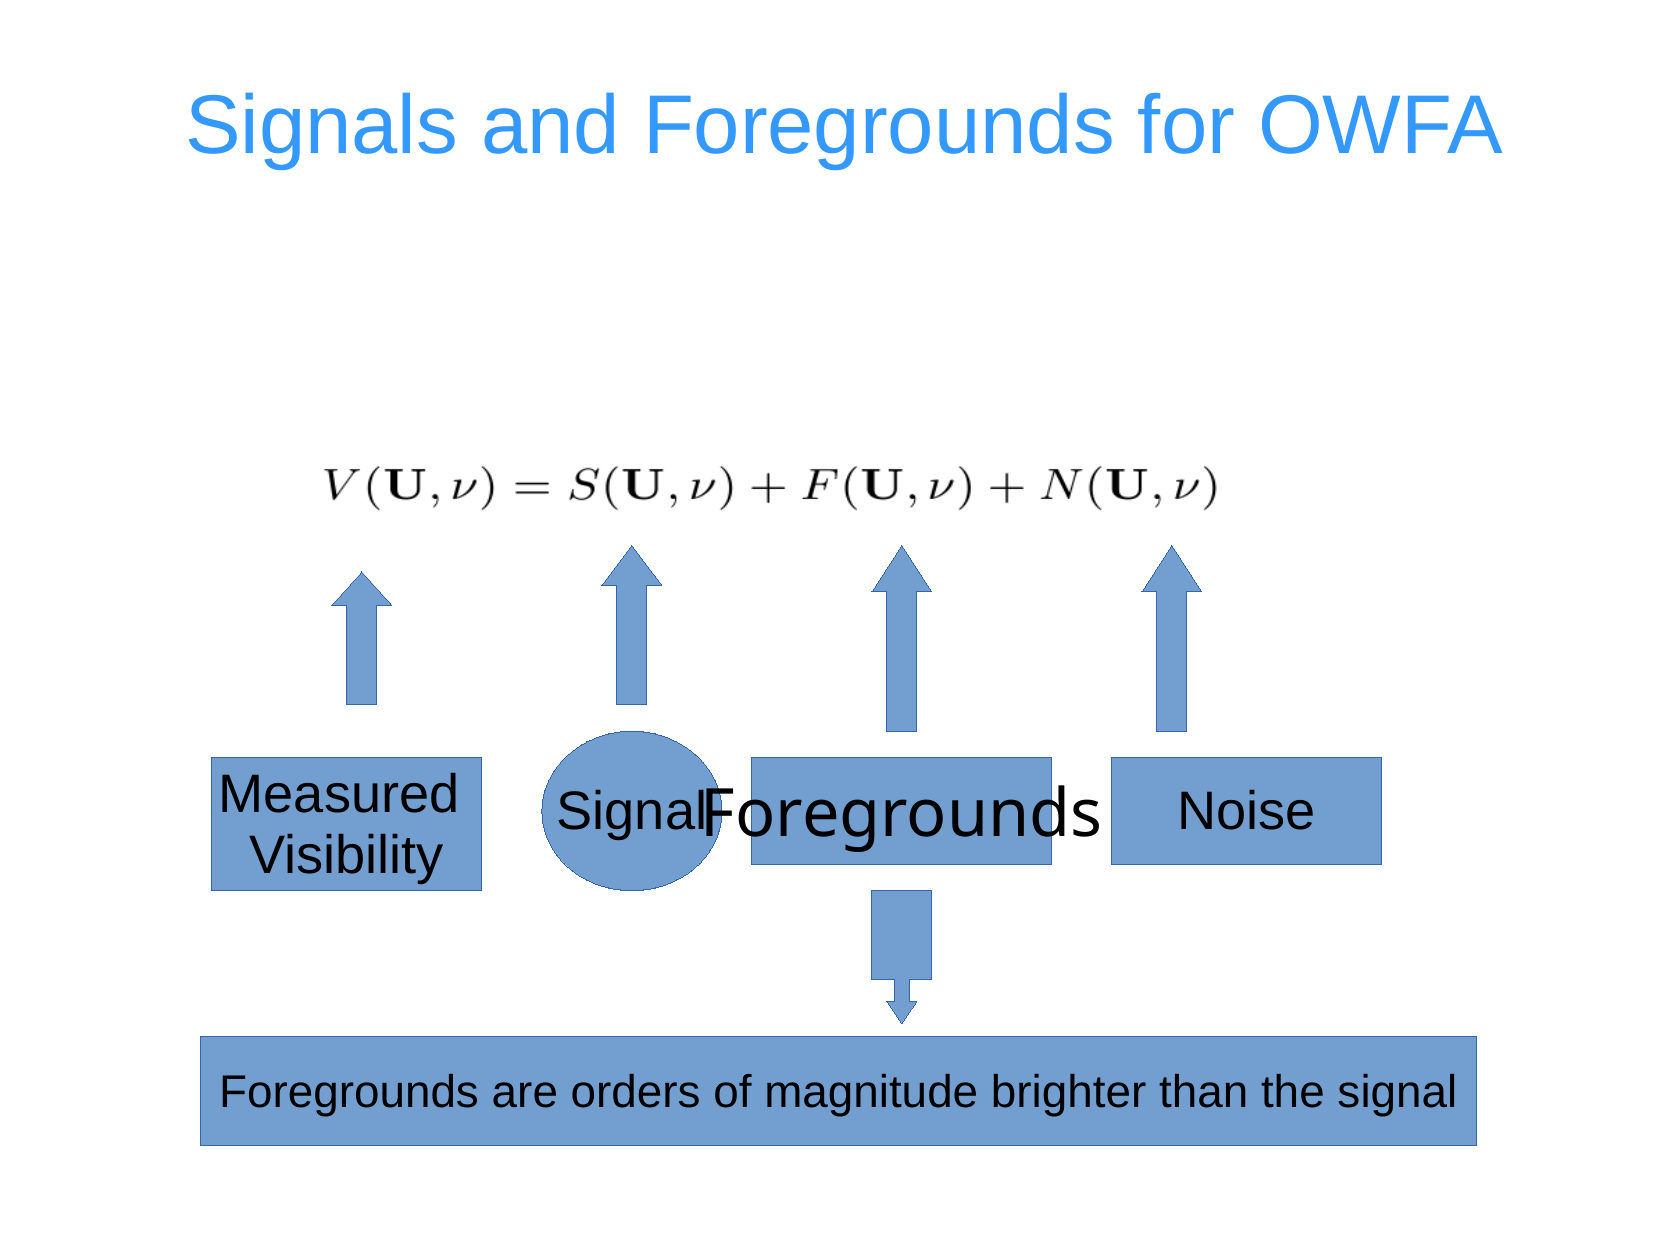

Signals and Foregrounds for OWFA
Signal
Measured
Visibility
Foregrounds
Noise
Foregrounds are orders of magnitude brighter than the signal